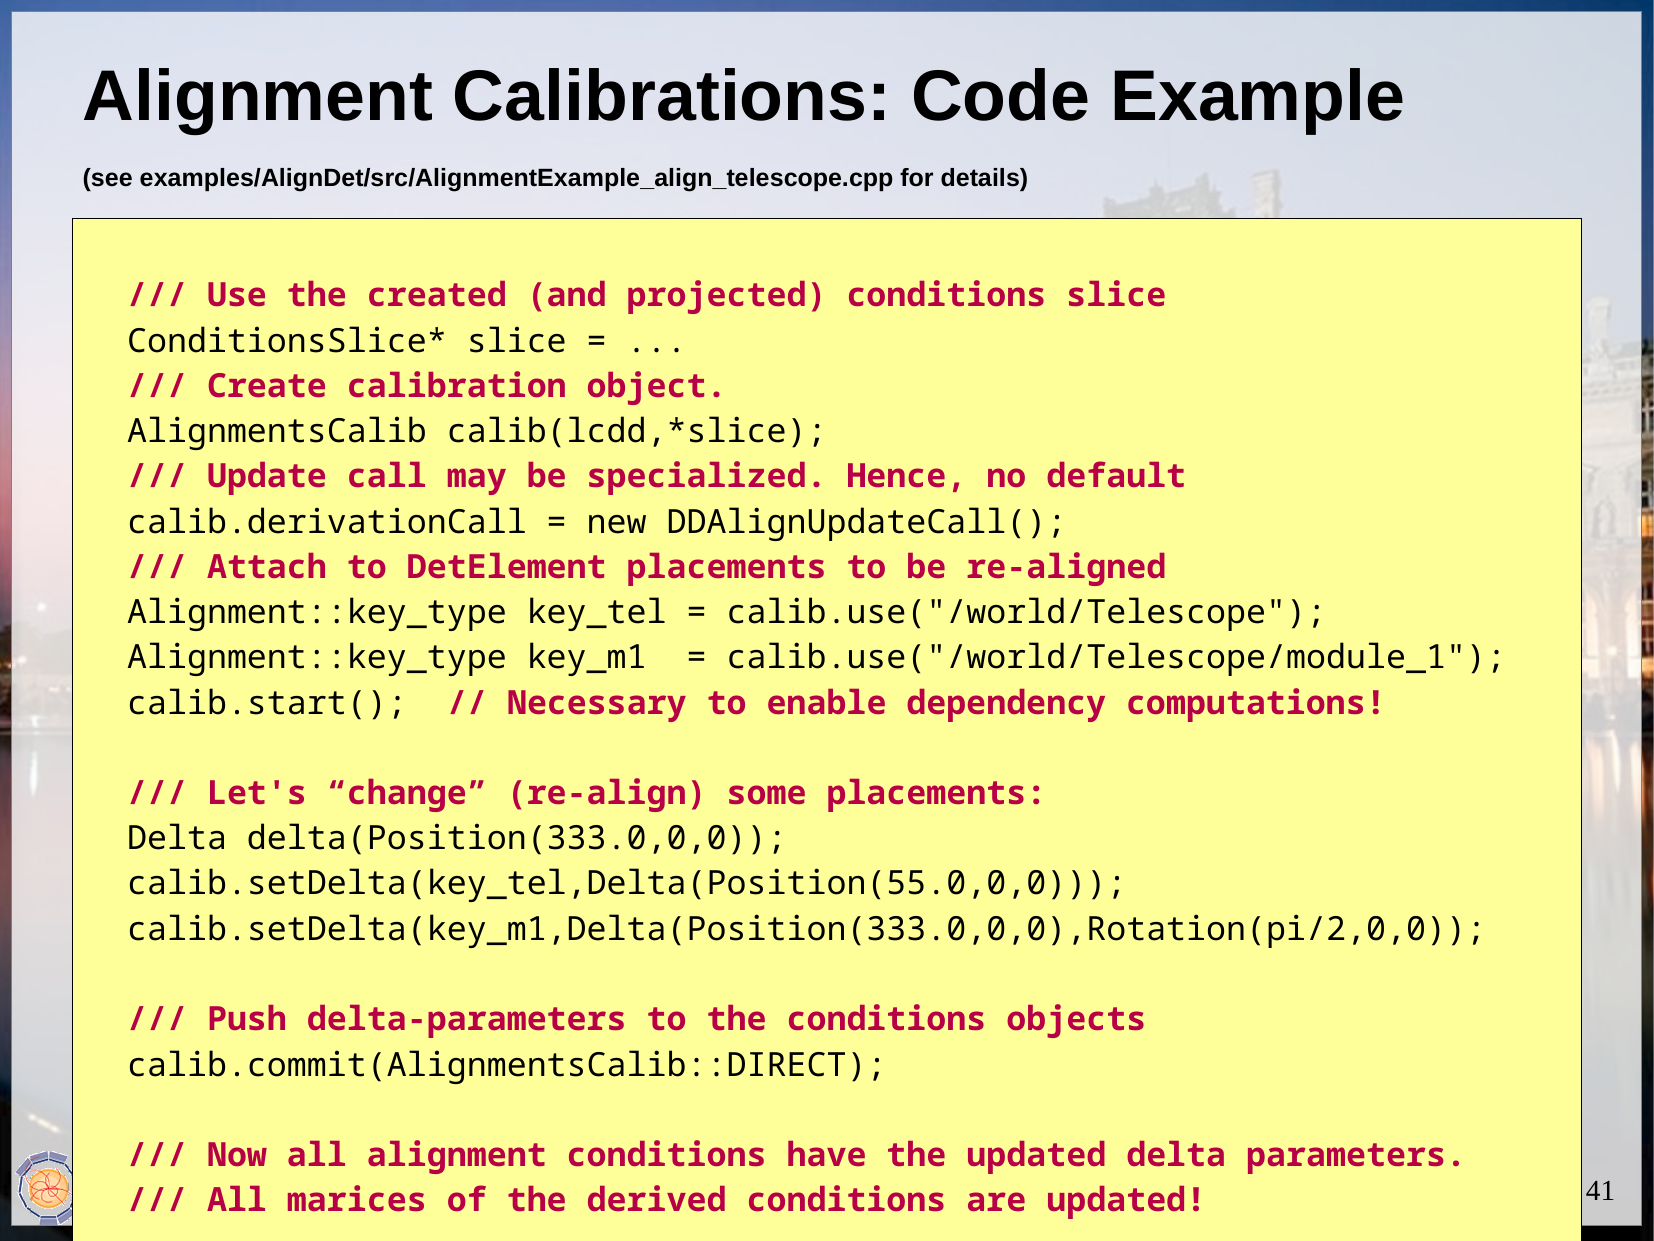

# Alignment Calibrations: Code Example (see examples/AlignDet/src/AlignmentExample_align_telescope.cpp for details)
 /// Use the created (and projected) conditions slice
 ConditionsSlice* slice = ...
 /// Create calibration object.
 AlignmentsCalib calib(lcdd,*slice);
 /// Update call may be specialized. Hence, no default
 calib.derivationCall = new DDAlignUpdateCall();
 /// Attach to DetElement placements to be re-aligned
 Alignment::key_type key_tel = calib.use("/world/Telescope");
 Alignment::key_type key_m1 = calib.use("/world/Telescope/module_1");
 calib.start(); // Necessary to enable dependency computations!
 /// Let's “change” (re-align) some placements:
 Delta delta(Position(333.0,0,0));
 calib.setDelta(key_tel,Delta(Position(55.0,0,0)));
 calib.setDelta(key_m1,Delta(Position(333.0,0,0),Rotation(pi/2,0,0));
 /// Push delta-parameters to the conditions objects
 calib.commit(AlignmentsCalib::DIRECT);
 /// Now all alignment conditions have the updated delta parameters.
 /// All marices of the derived conditions are updated!
41
February, 4th. 2014
CLIC Workshop at CERN, Markus Frank / CERN